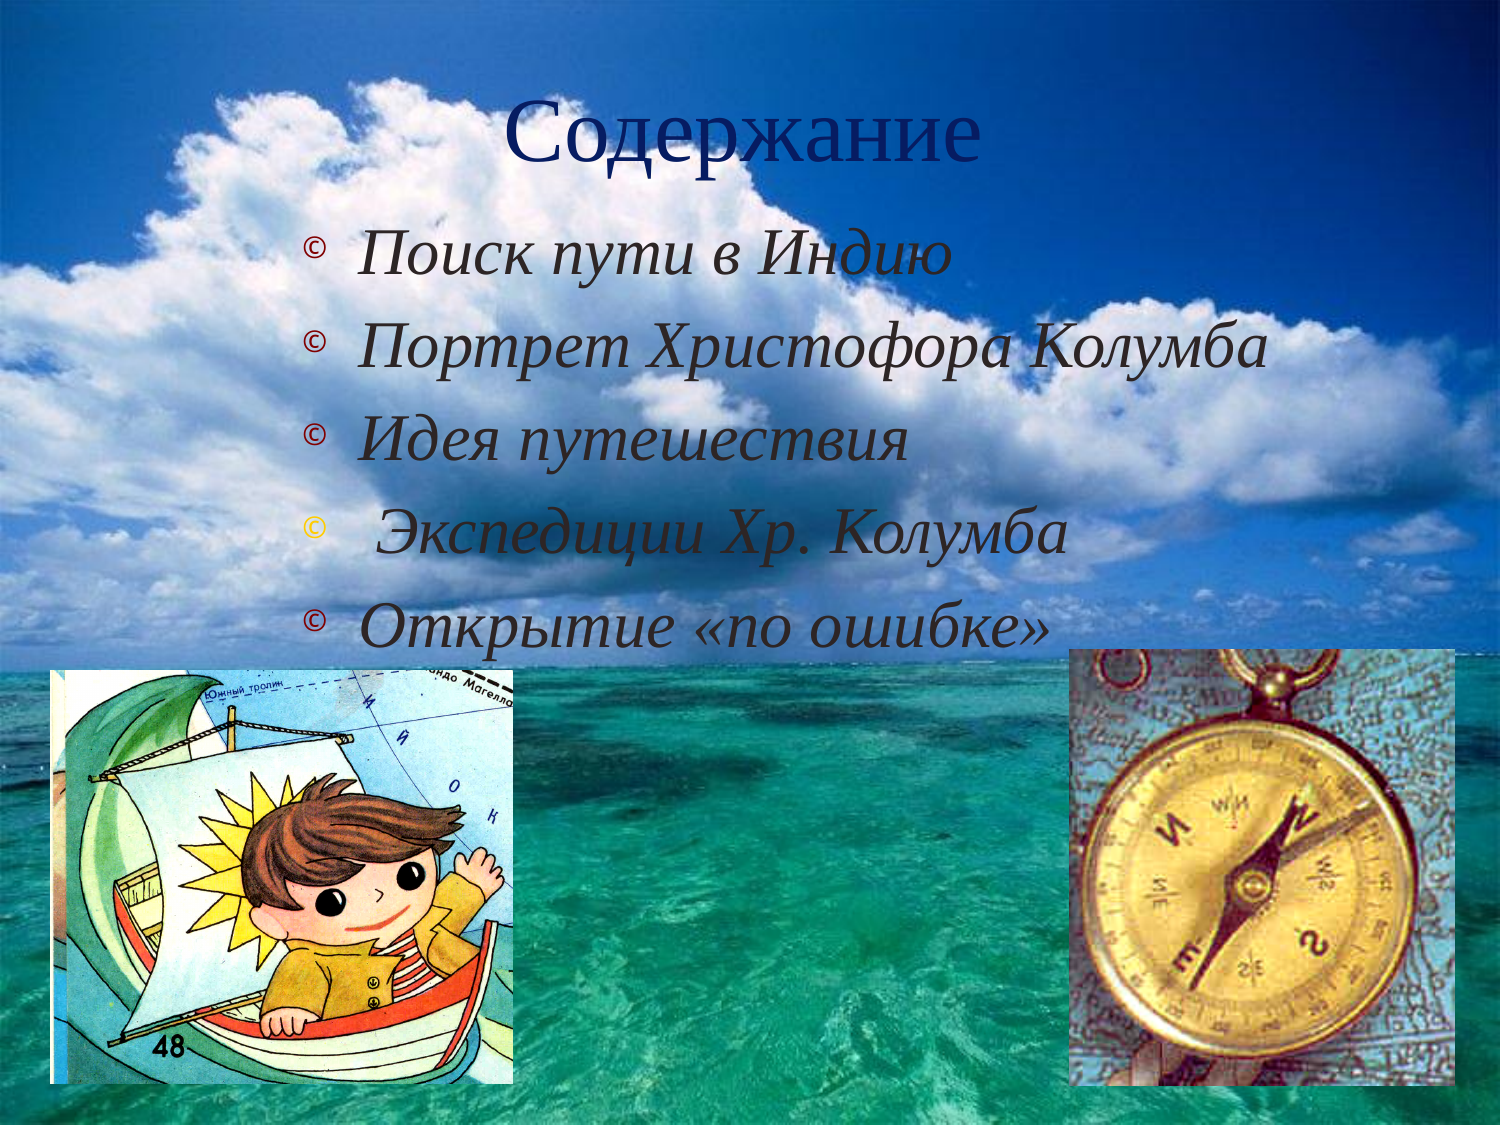

# Содержание
Поиск пути в Индию
Портрет Христофора Колумба
Идея путешествия
 Экспедиции Хр. Колумба
Открытие «по ошибке»